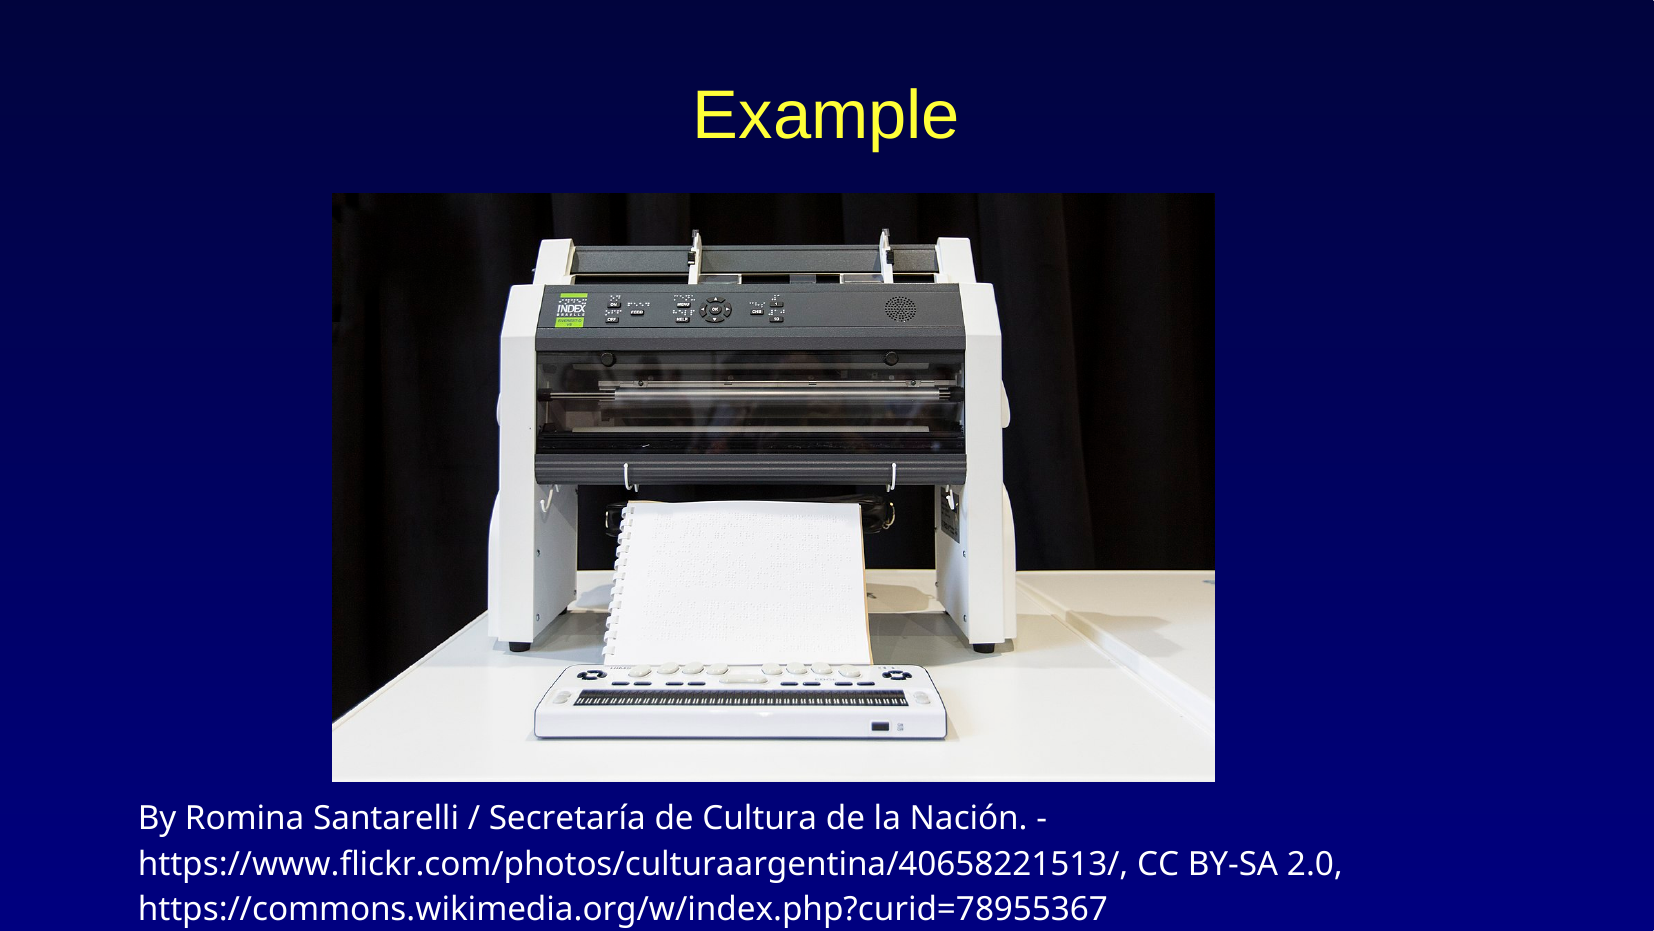

# Example
By Romina Santarelli / Secretaría de Cultura de la Nación. - https://www.flickr.com/photos/culturaargentina/40658221513/, CC BY-SA 2.0, https://commons.wikimedia.org/w/index.php?curid=78955367